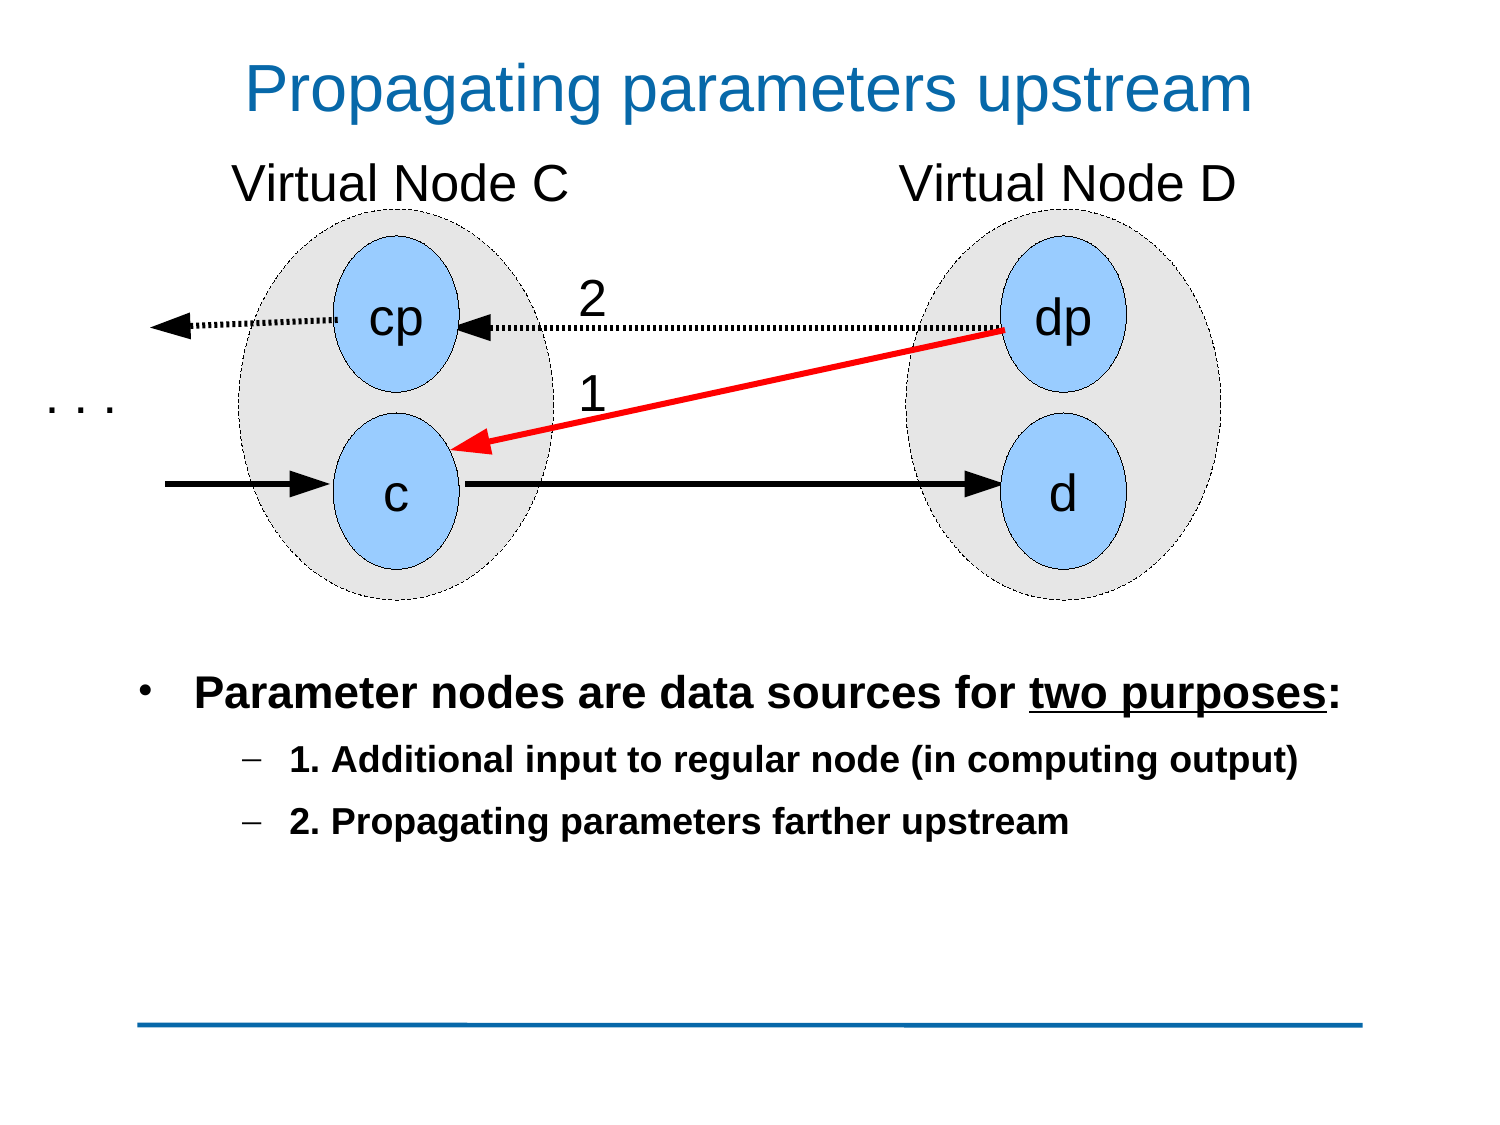

# Propagating parameters upstream
Virtual Node C
Virtual Node D
cp
dp
2
1
. . .
c
d
Parameter nodes are data sources for two purposes:
1. Additional input to regular node (in computing output)
2. Propagating parameters farther upstream